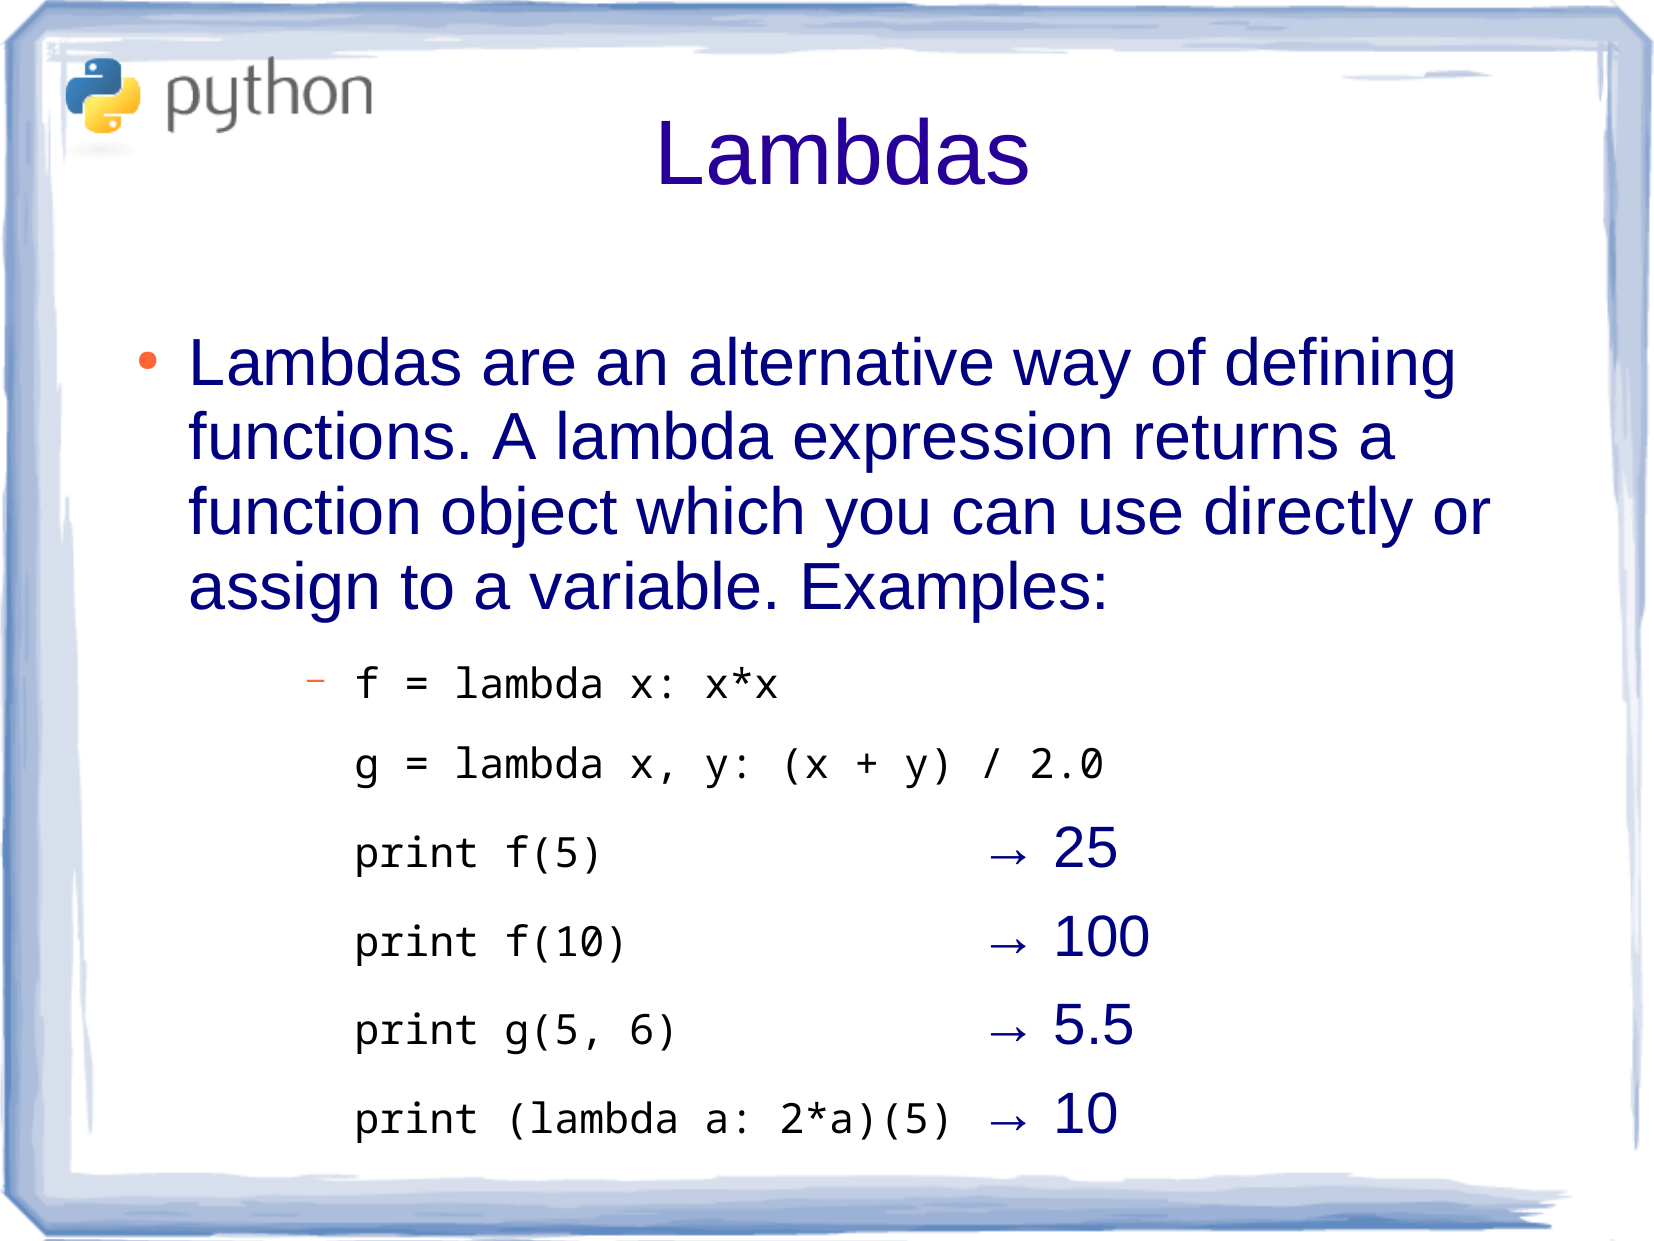

# Lambdas
Lambdas are an alternative way of defining functions. A lambda expression returns a function object which you can use directly or assign to a variable. Examples:
f = lambda x: x*x
g = lambda x, y: (x + y) / 2.0
print f(5) → 25
print f(10) → 100
print g(5, 6) → 5.5
print (lambda a: 2*a)(5) → 10